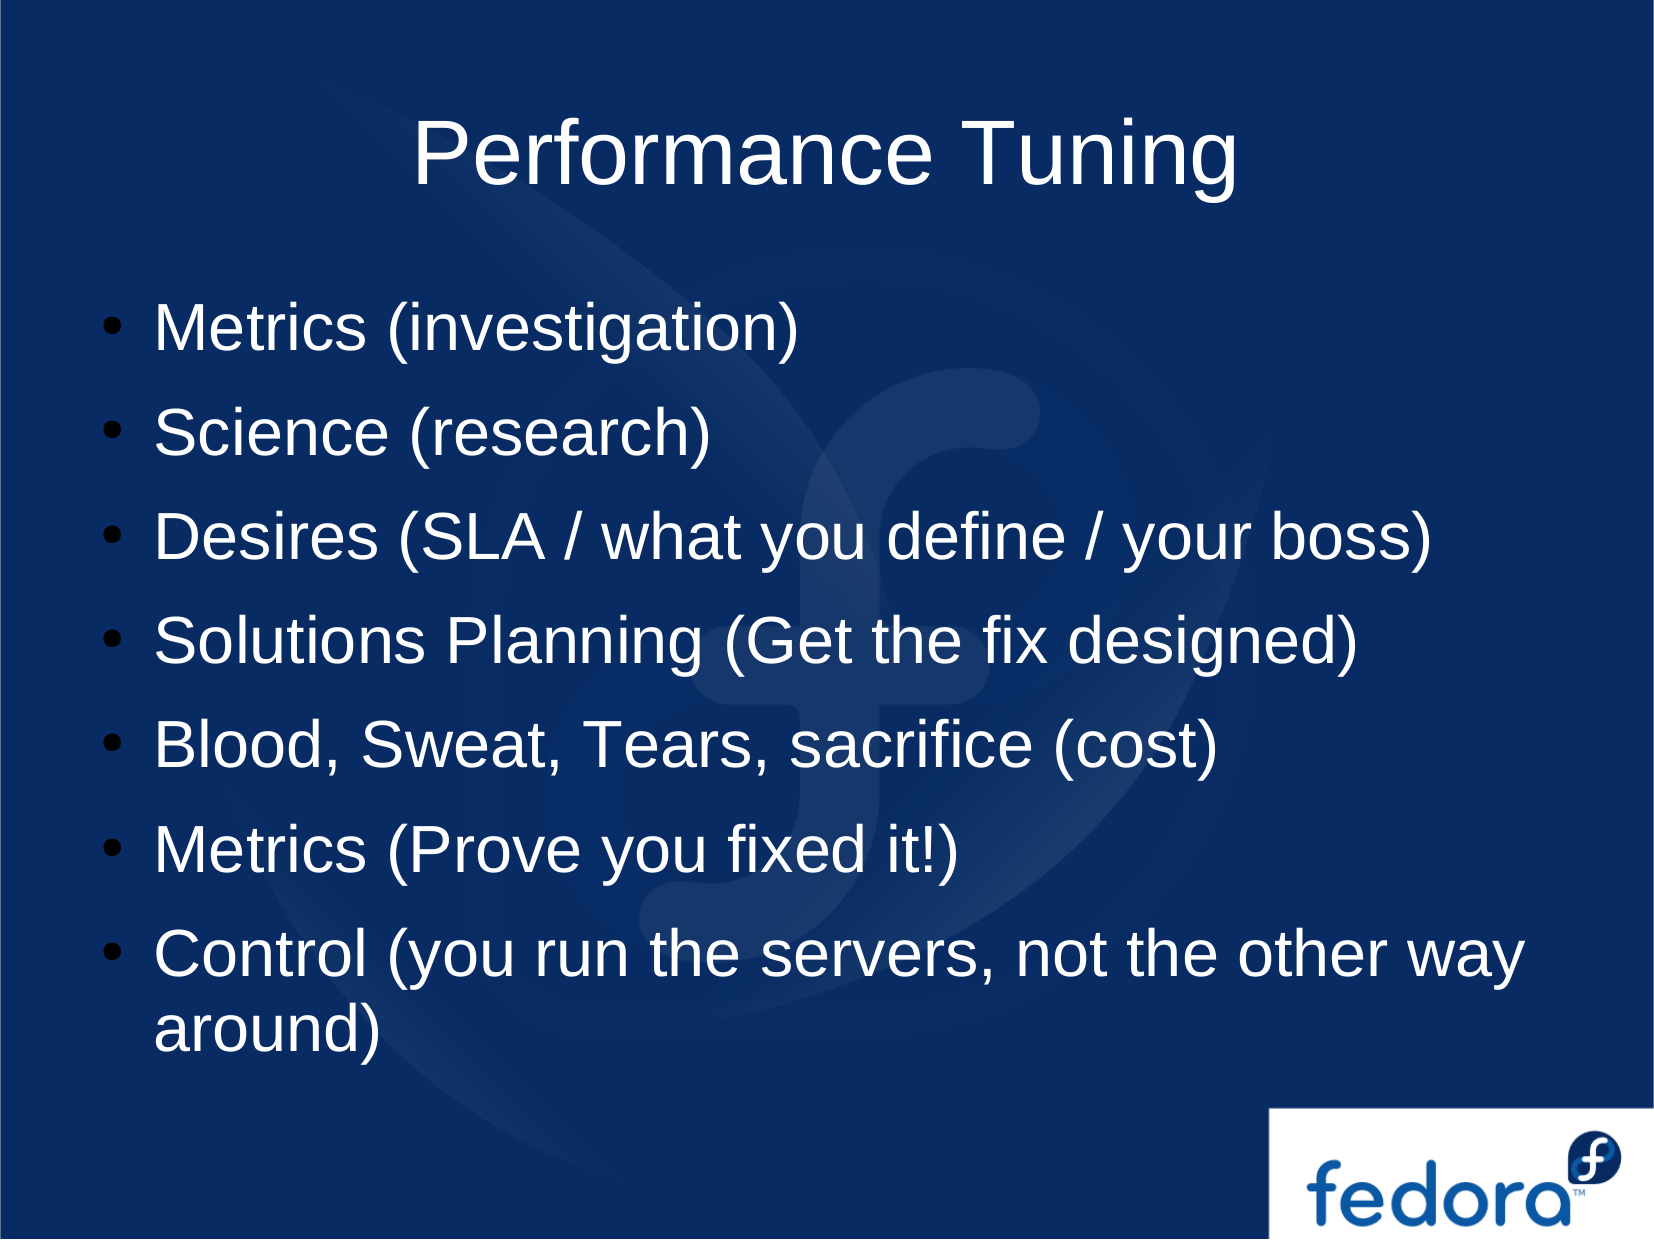

# Performance Tuning
Metrics (investigation)
Science (research)
Desires (SLA / what you define / your boss)
Solutions Planning (Get the fix designed)
Blood, Sweat, Tears, sacrifice (cost)
Metrics (Prove you fixed it!)
Control (you run the servers, not the other way around)